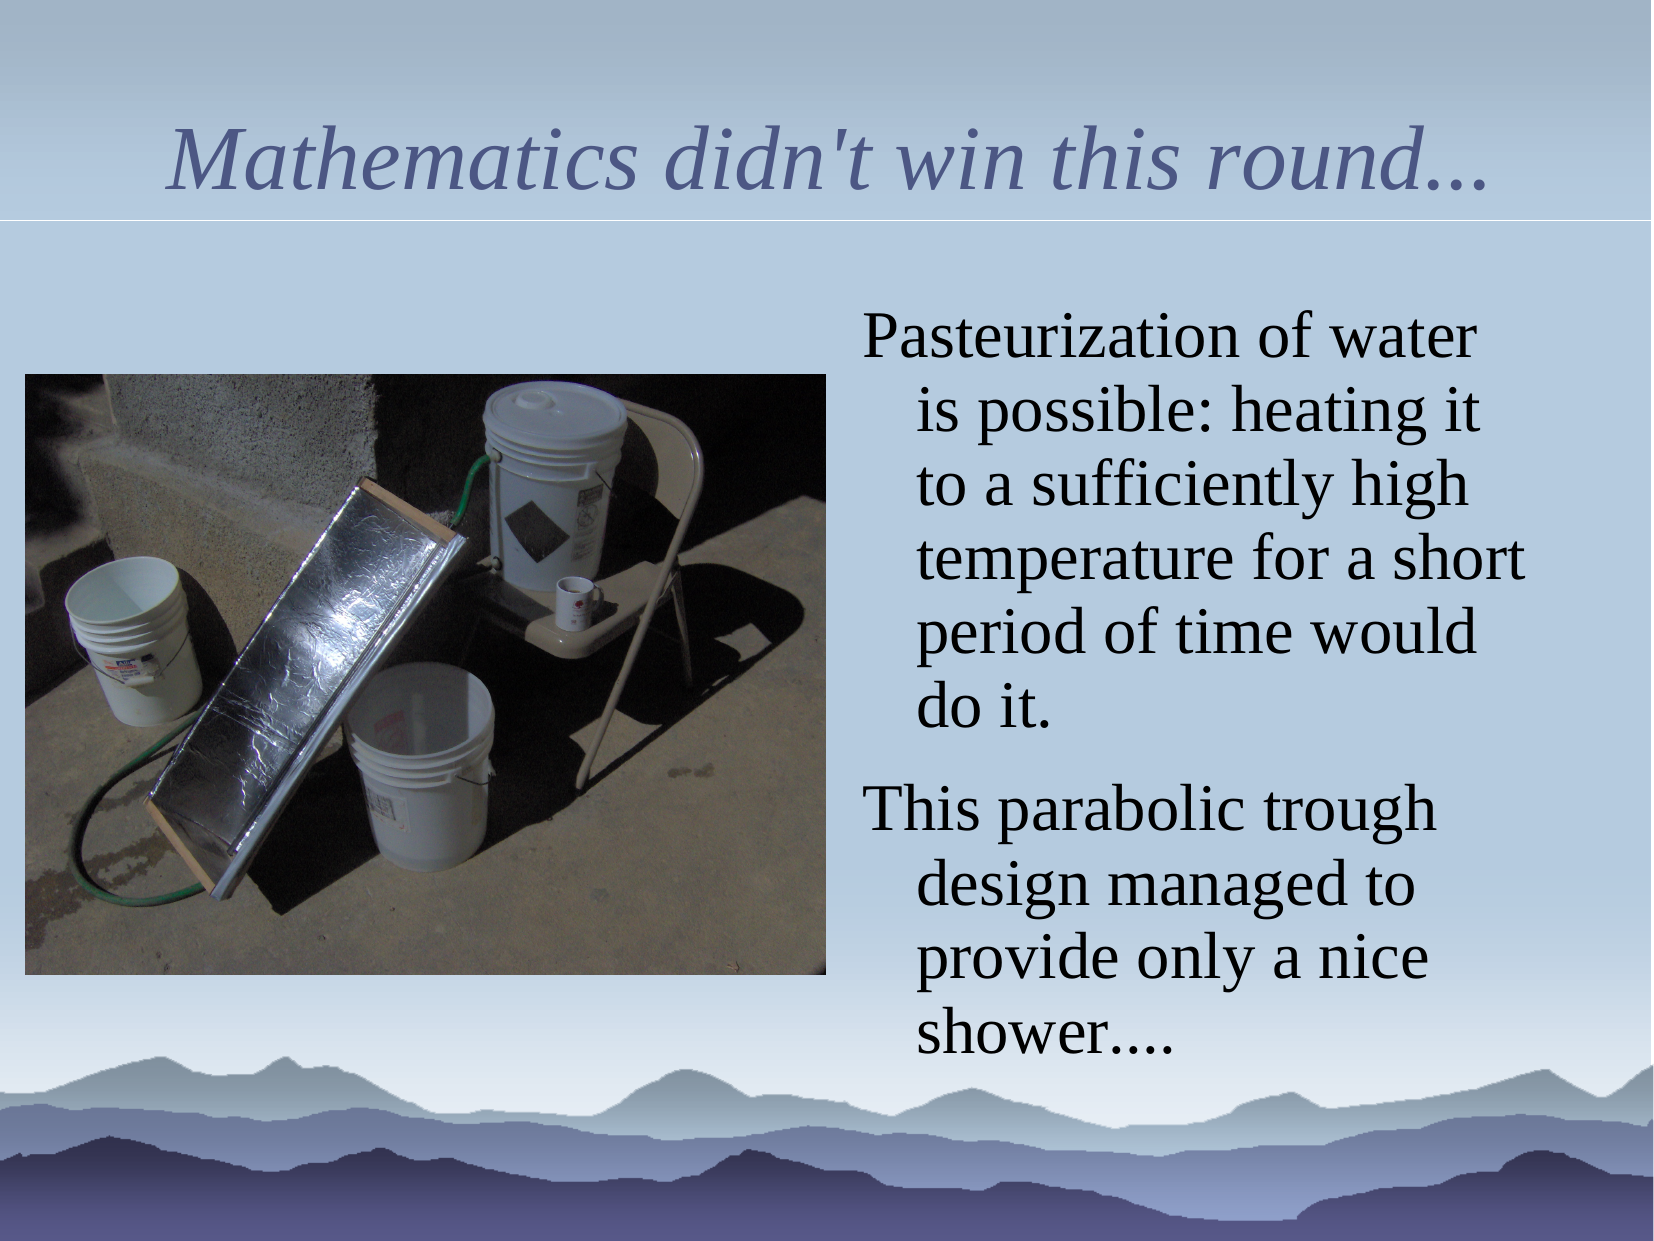

# Mathematics didn't win this round...
Pasteurization of water is possible: heating it to a sufficiently high temperature for a short period of time would do it.
This parabolic trough design managed to provide only a nice shower....